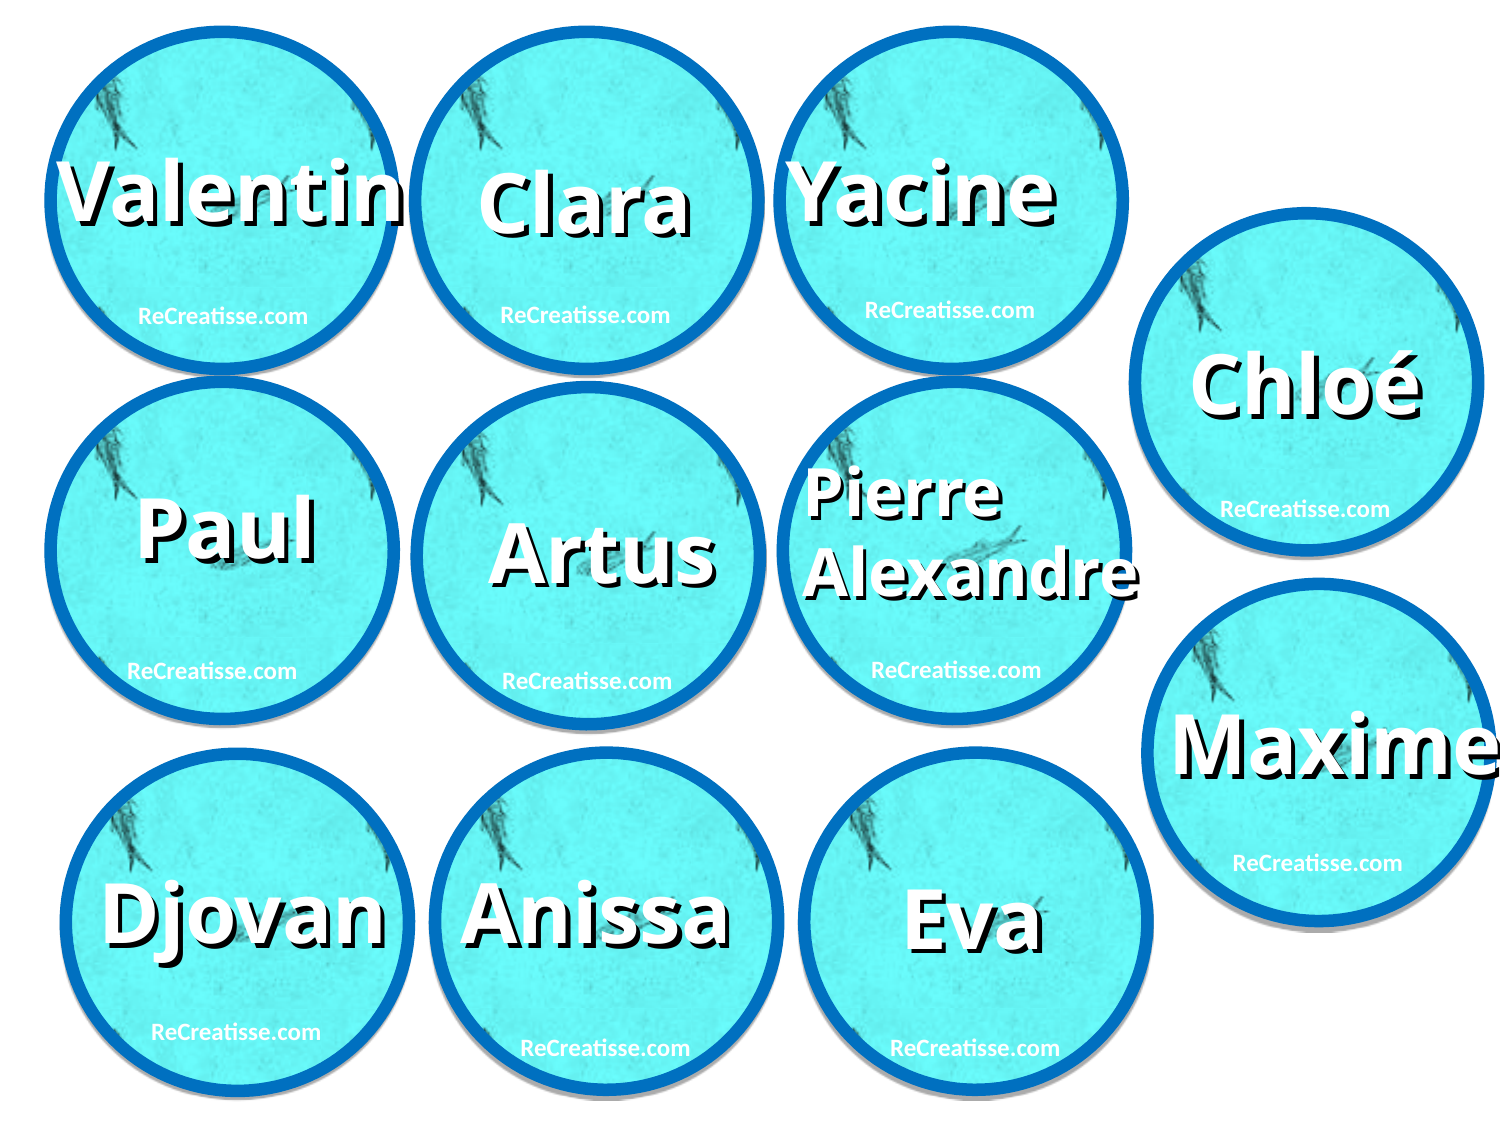

Valentin
Yacine
Clara
ReCreatisse.com
ReCreatisse.com
ReCreatisse.com
Chloé
Pierre
Alexandre
Paul
ReCreatisse.com
Artus
ReCreatisse.com
ReCreatisse.com
ReCreatisse.com
Maxime
ReCreatisse.com
Djovan
Anissa
Eva
ReCreatisse.com
ReCreatisse.com
ReCreatisse.com